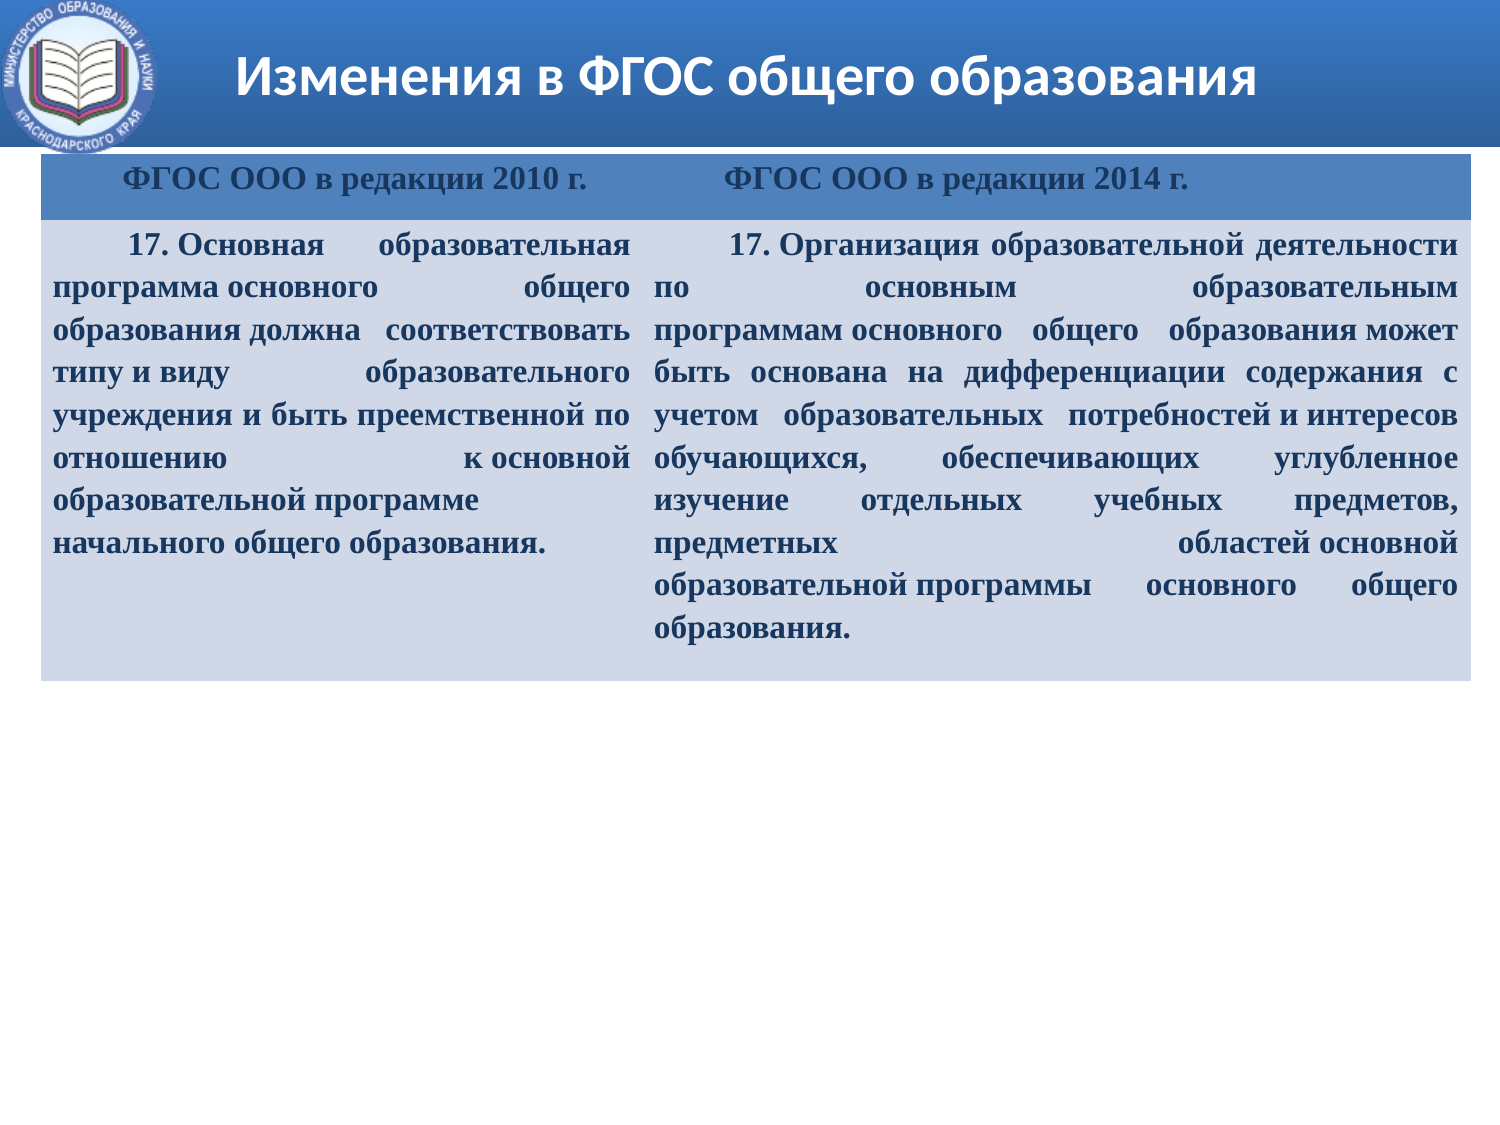

Изменения в ФГОС общего образования
| ФГОС ООО в редакции 2010 г. | ФГОС ООО в редакции 2014 г. |
| --- | --- |
| 17. Основная образовательная программа основного общего образования должна соответствовать типу и виду образовательного учреждения и быть преемственной по отношению к основной образовательной программе начального общего образования. | 17. Организация образовательной деятельности по основным образовательным программам основного общего образования может быть основана на дифференциации содержания с учетом образовательных потребностей и интересов обучающихся, обеспечивающих углубленное изучение отдельных учебных предметов, предметных областей основной образовательной программы основного общего образования. |